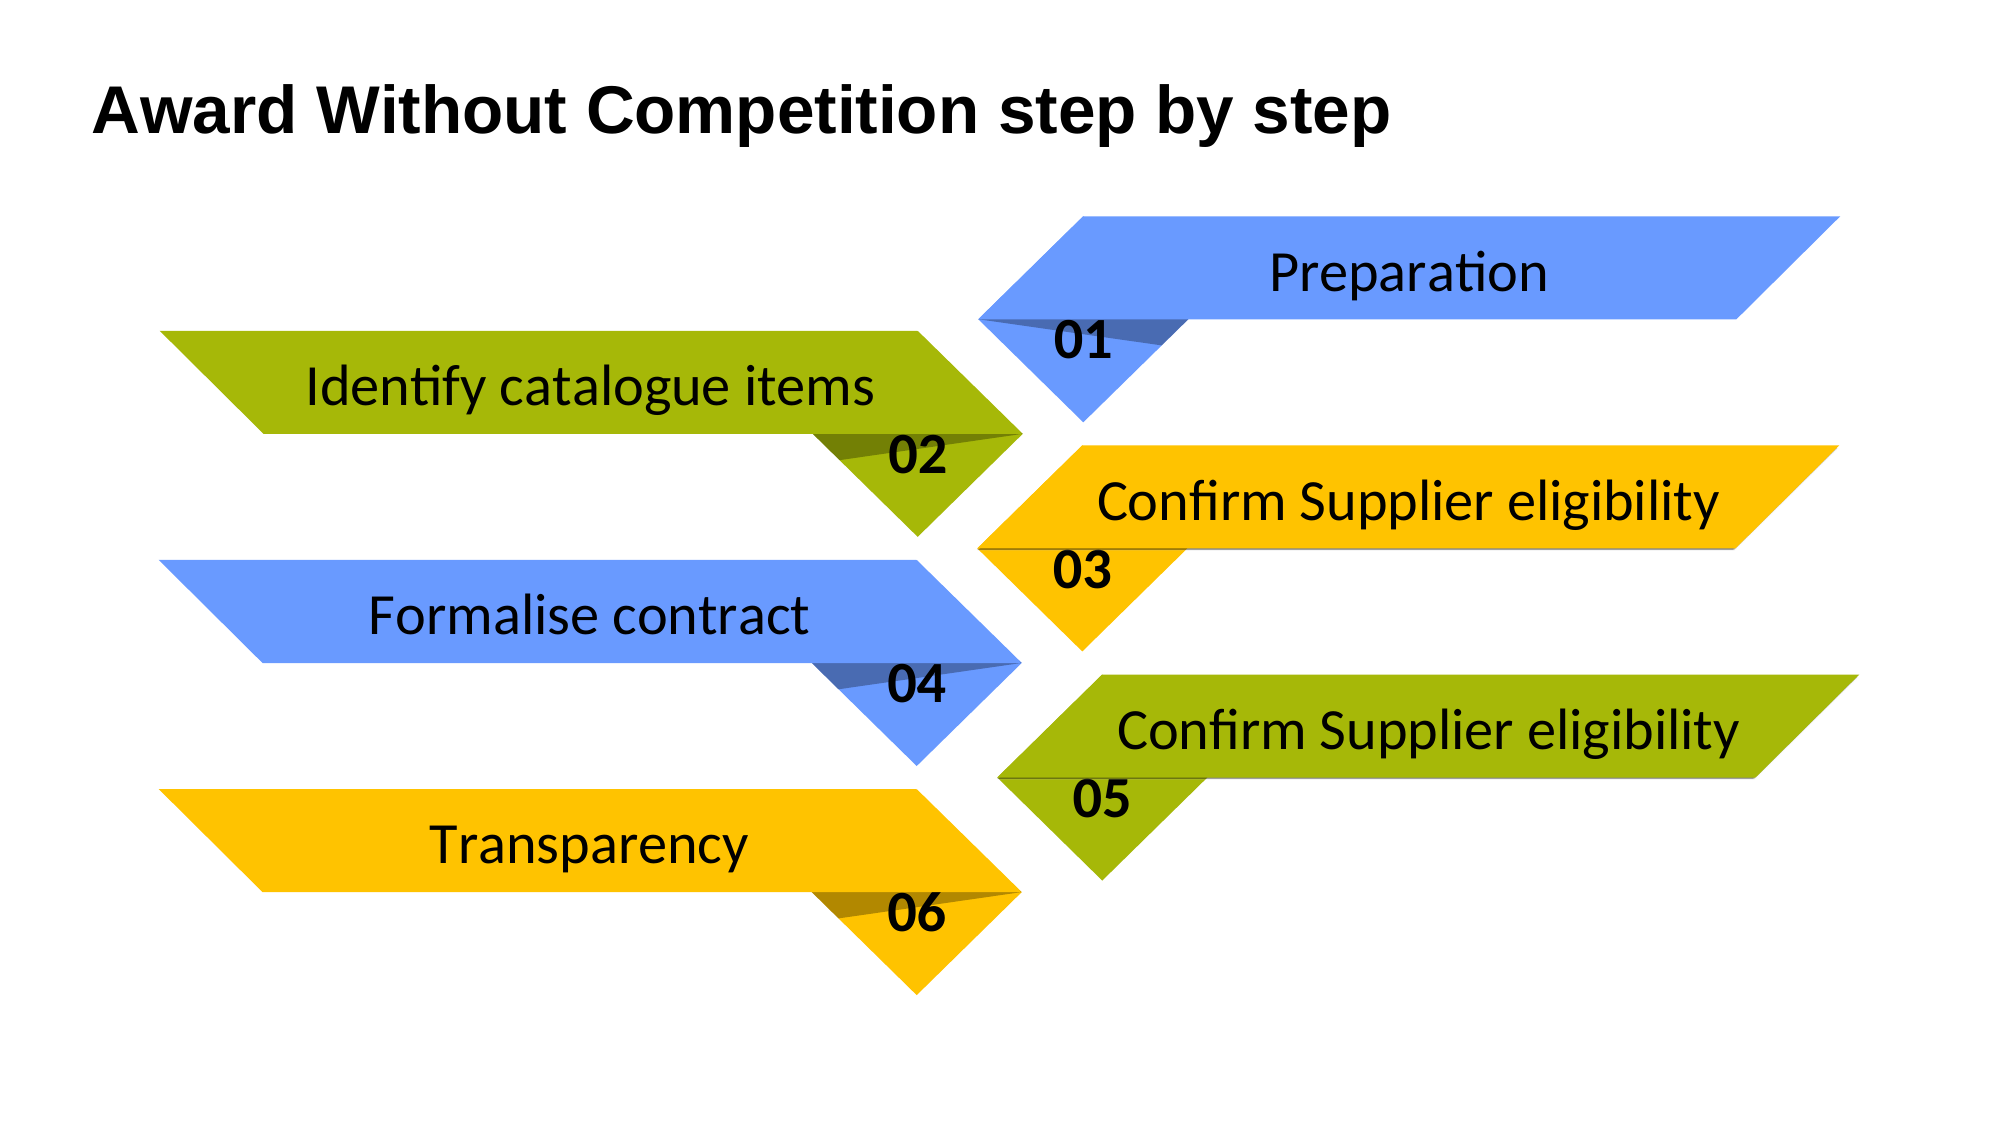

# Award Without Competition step by step
Preparation
01
Identify catalogue items
02
03
Confirm Supplier eligibility
Formalise contract
04
05
Confirm Supplier eligibility
Transparency
06